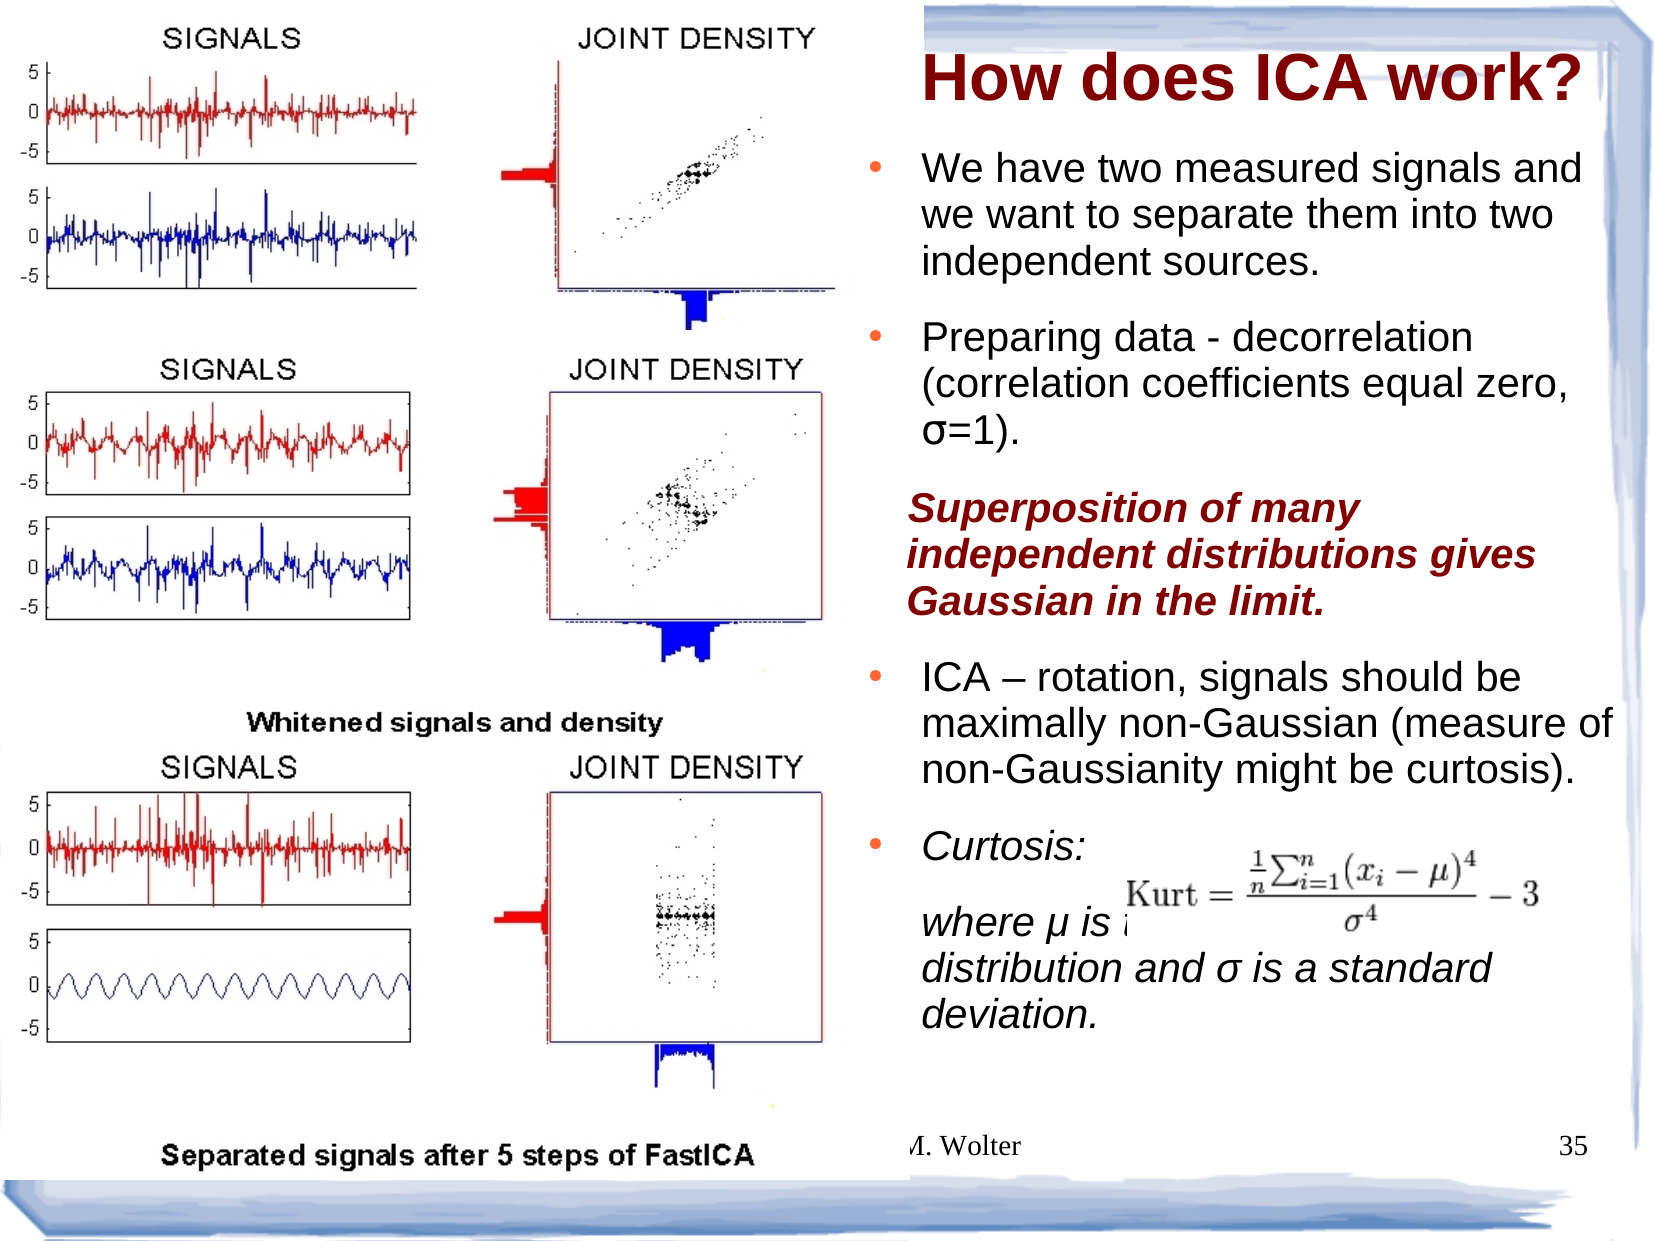

How does ICA work?
We have two measured signals and we want to separate them into two independent sources.
Preparing data - decorrelation (correlation coefficients equal zero, σ=1).
 Superposition of many independent distributions gives Gaussian in the limit.
ICA – rotation, signals should be maximally non-Gaussian (measure of non-Gaussianity might be curtosis).
Curtosis:
where μ is the mean of the distribution and σ is a standard deviation.
#
27.02.2017
Machine Learning, M. Wolter
35